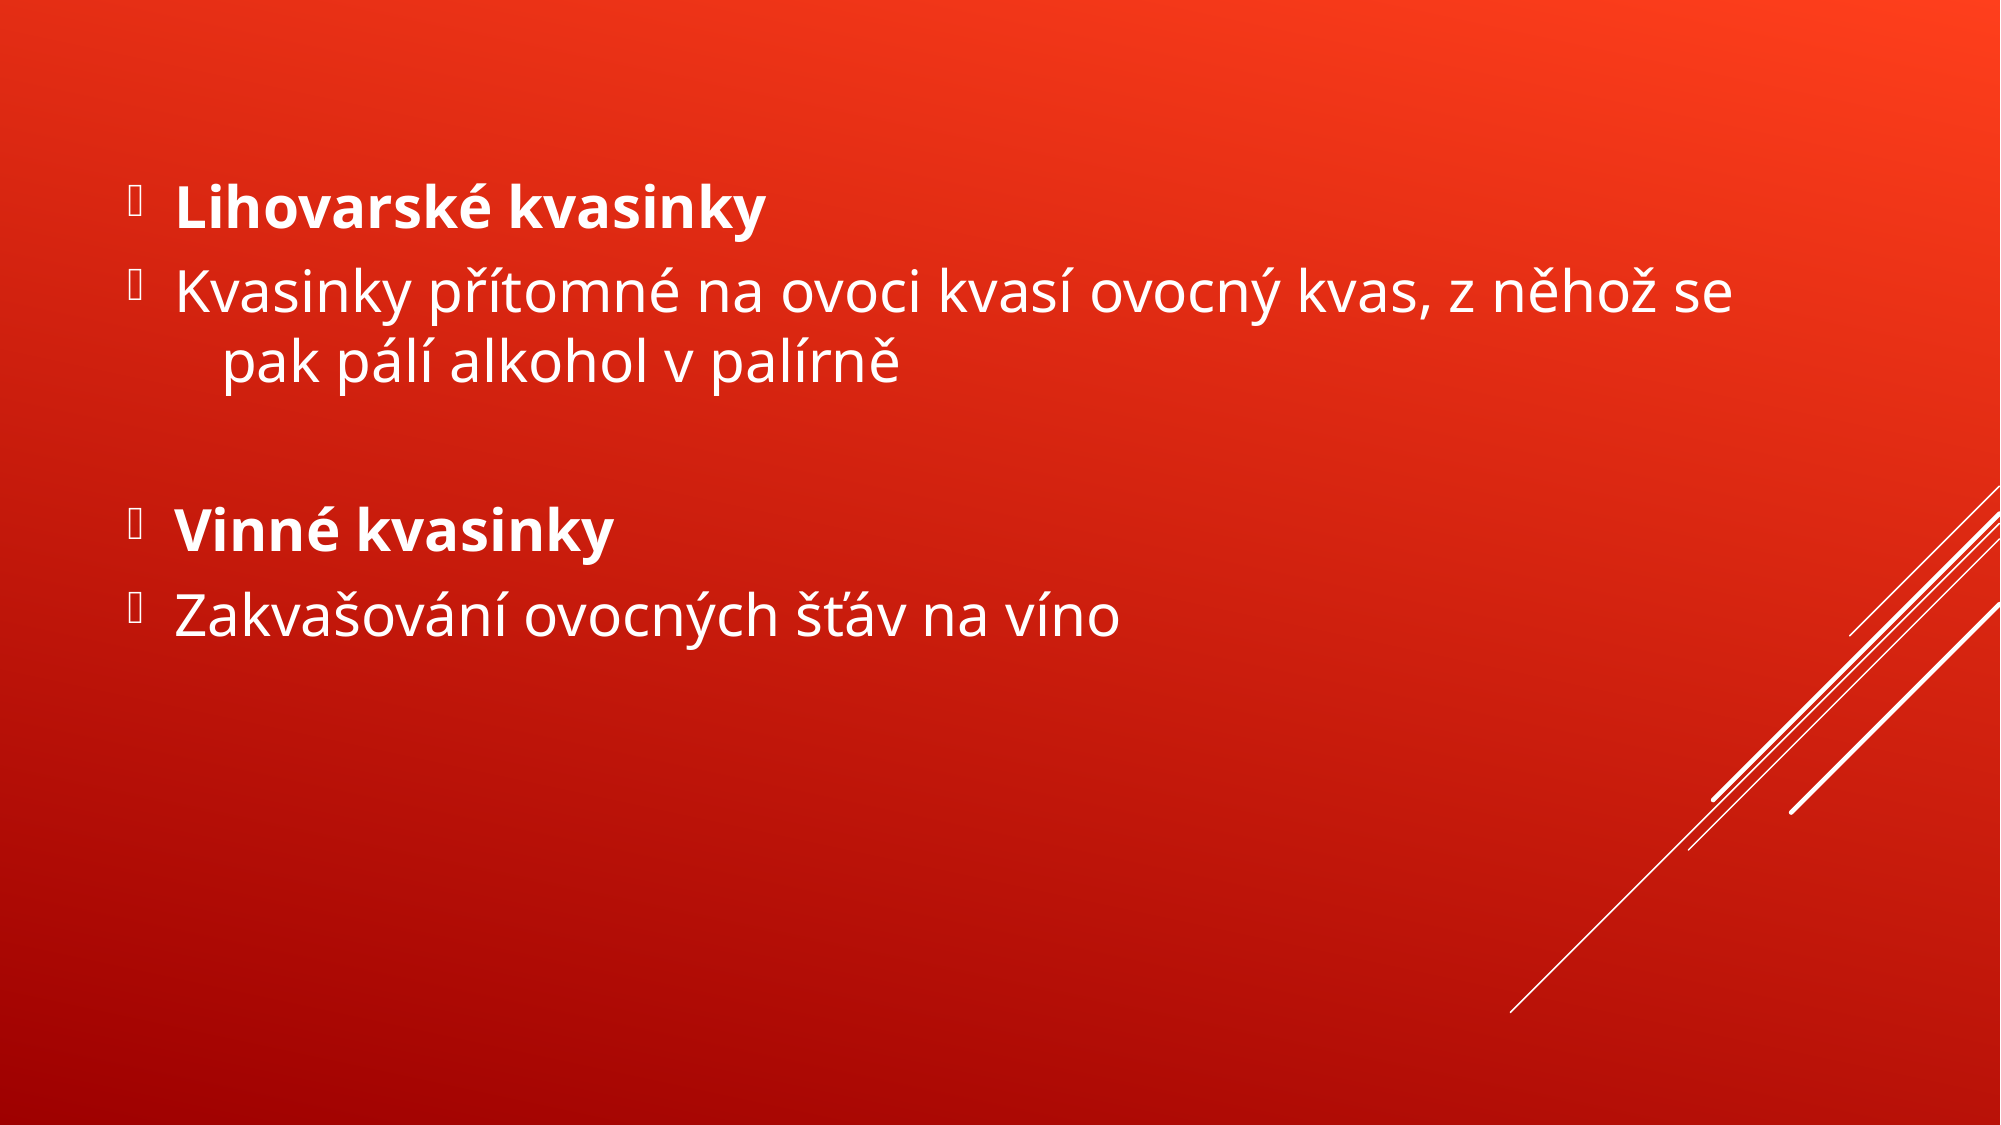

Lihovarské kvasinky
Kvasinky přítomné na ovoci kvasí ovocný kvas, z něhož se pak pálí alkohol v palírně
Vinné kvasinky
Zakvašování ovocných šťáv na víno
#